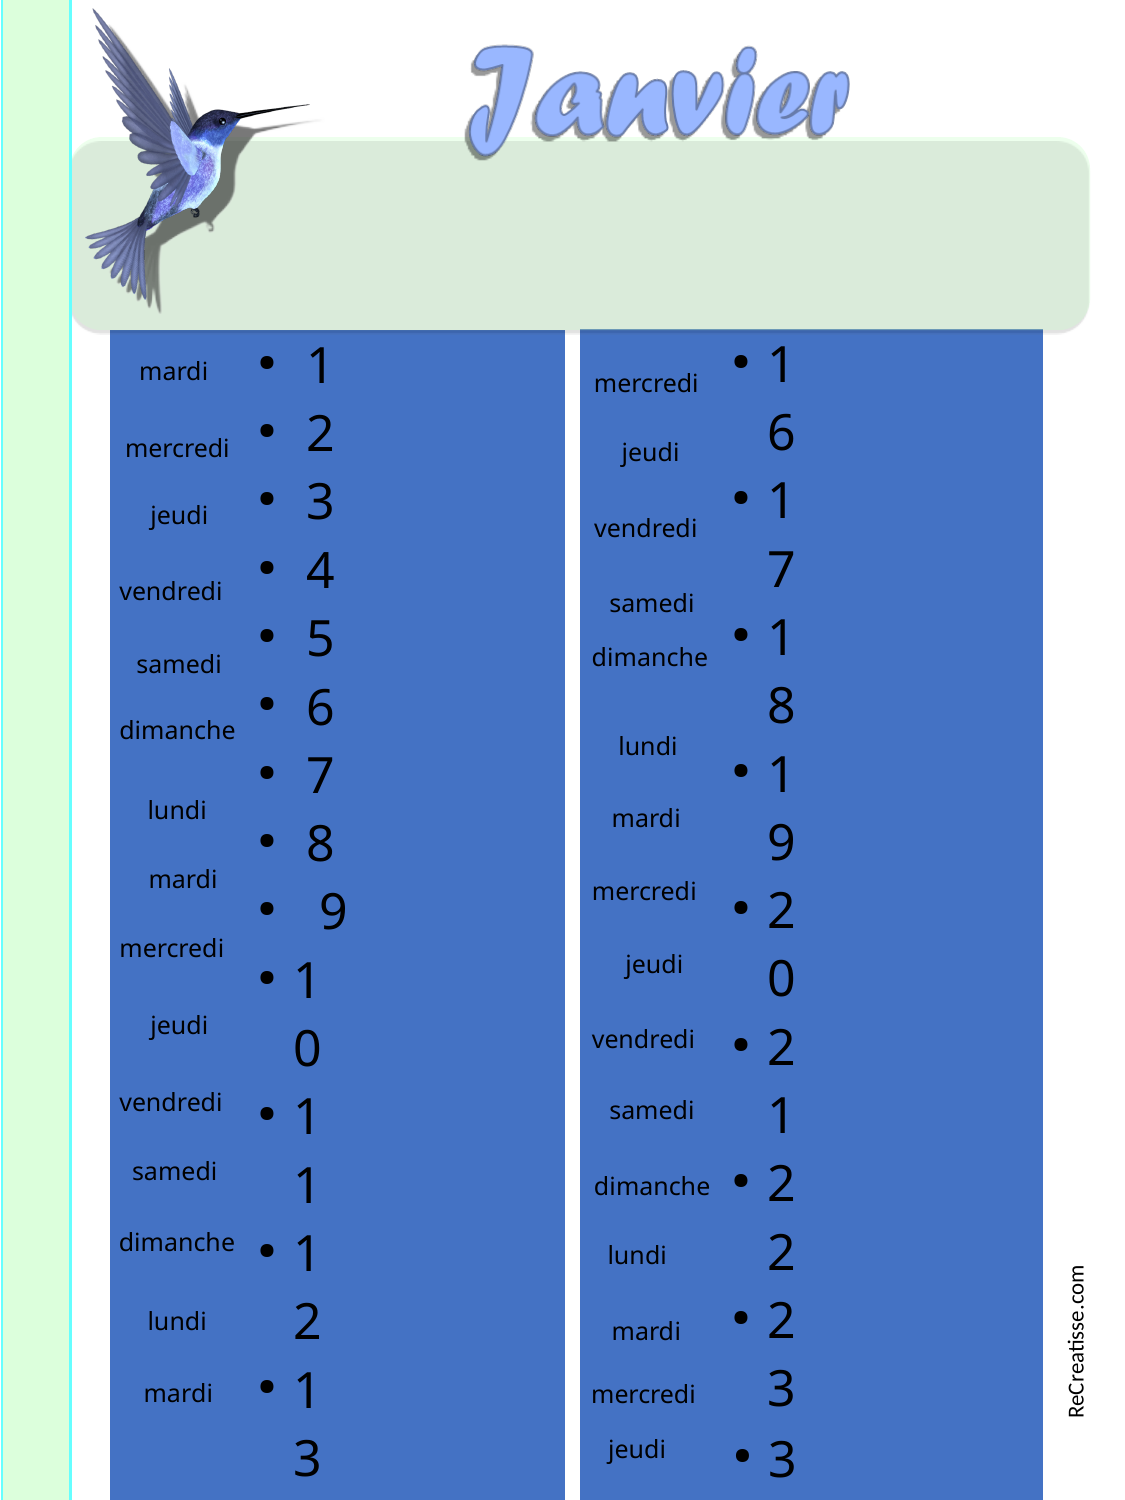

| | 16 | |
| --- | --- | --- |
| | 17 | |
| | 18 | |
| | 19 | |
| | 20 | |
| | 21 | |
| | 22 | |
| | 23 | |
| | 24 | |
| | 25 | |
| | 26 | |
| | 27 | |
| | 28 | |
| | 29 | |
| | 30 | |
| | 1 | |
| --- | --- | --- |
| | 2 | |
| | 3 | |
| | 4 | |
| | 5 | |
| | 6 | |
| | 7 | |
| | 8 | |
| | 9 | |
| | 10 | |
| | 11 | |
| | 12 | |
| | 13 | |
| | 14 | |
| | 15 | |
mardi
mercredi
mercredi
jeudi
jeudi
vendredi
vendredi
samedi
dimanche
samedi
dimanche
lundi
lundi
mardi
mardi
mercredi
mercredi
jeudi
jeudi
vendredi
vendredi
samedi
samedi
dimanche
dimanche
lundi
lundi
mardi
ReCreatisse.com
mardi
mercredi
| | 31 | |
| --- | --- | --- |
jeudi